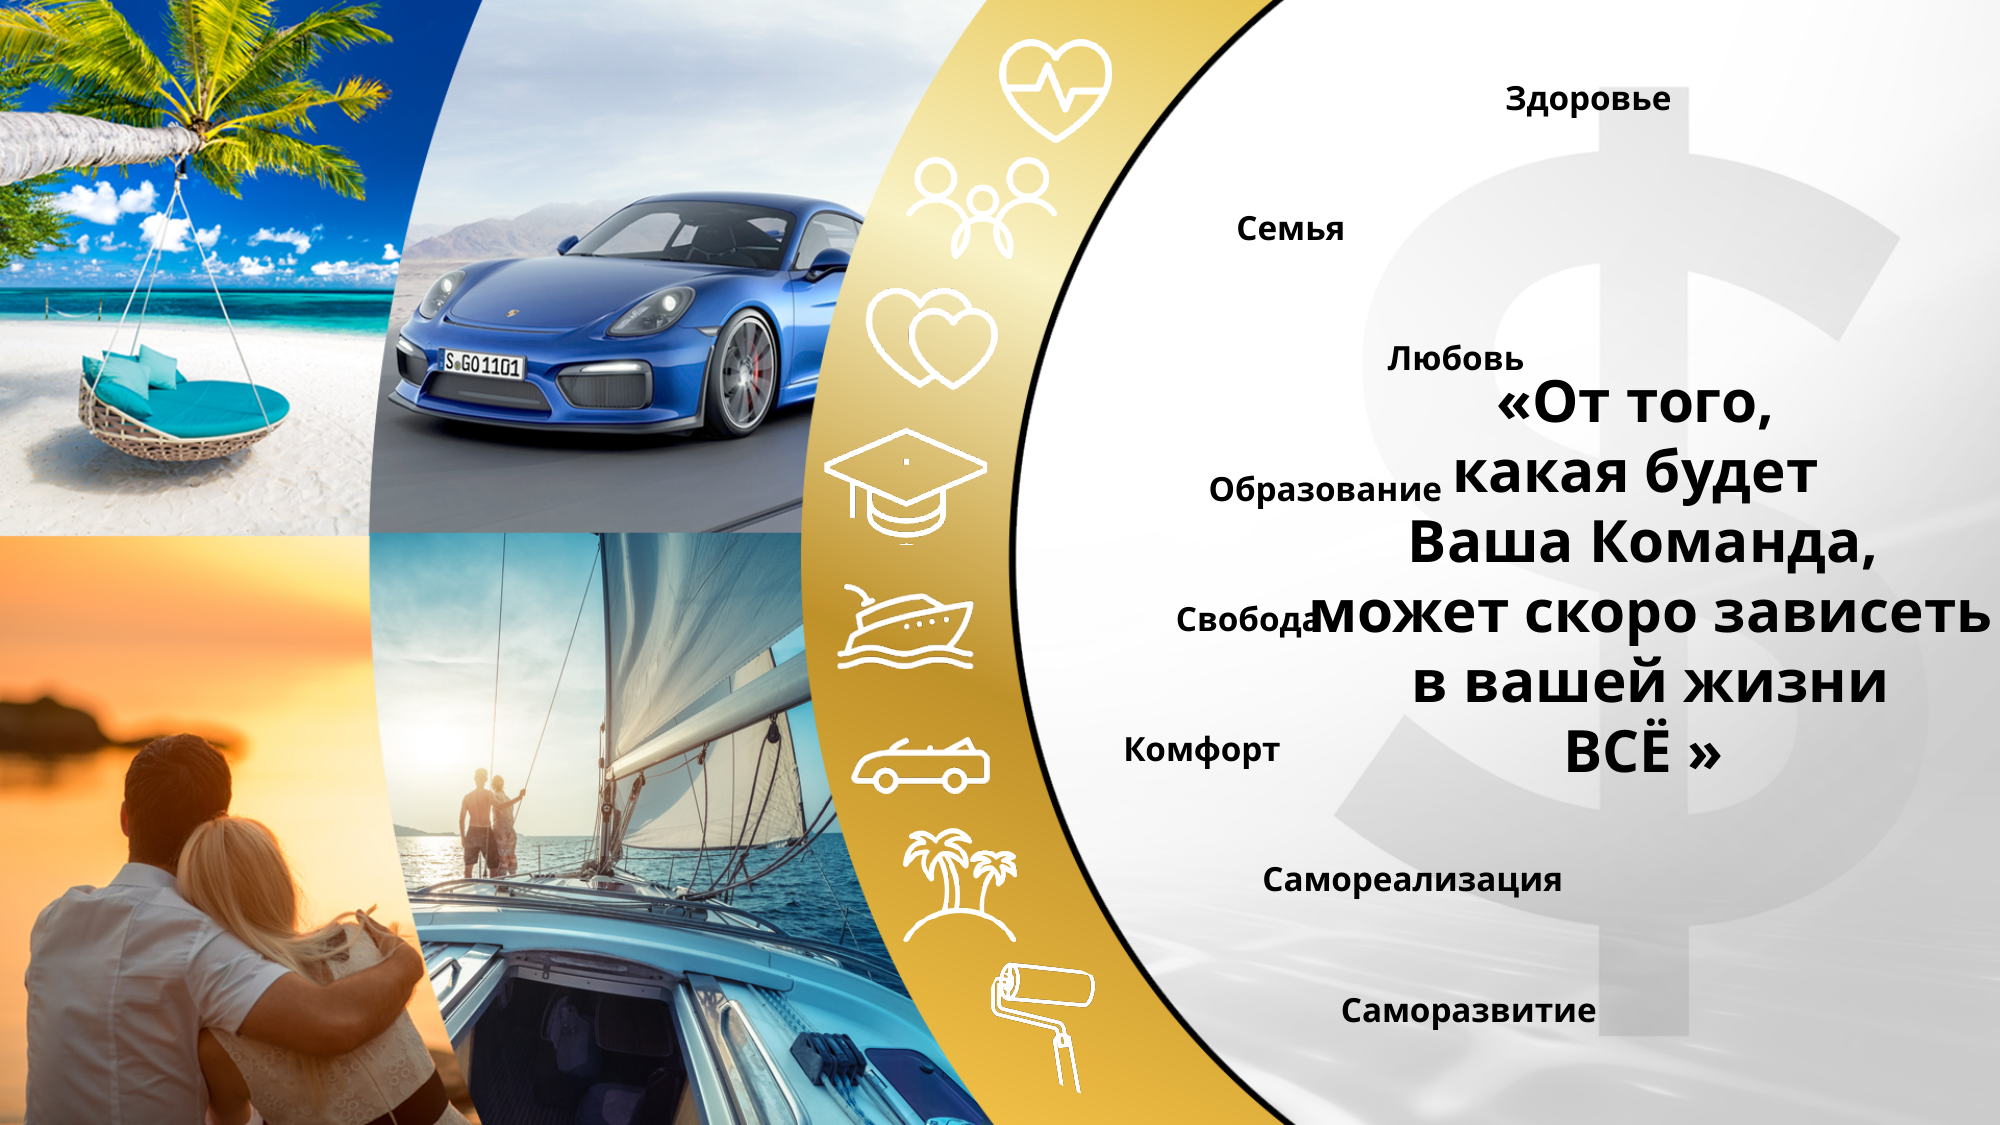

Здоровье
Семья
Любовь
«От того,
какая будет
Ваша Команда,
 может скоро зависеть
 в вашей жизни
ВСЁ »
Образование
Свобода
Комфорт
Самореализация
Саморазвитие